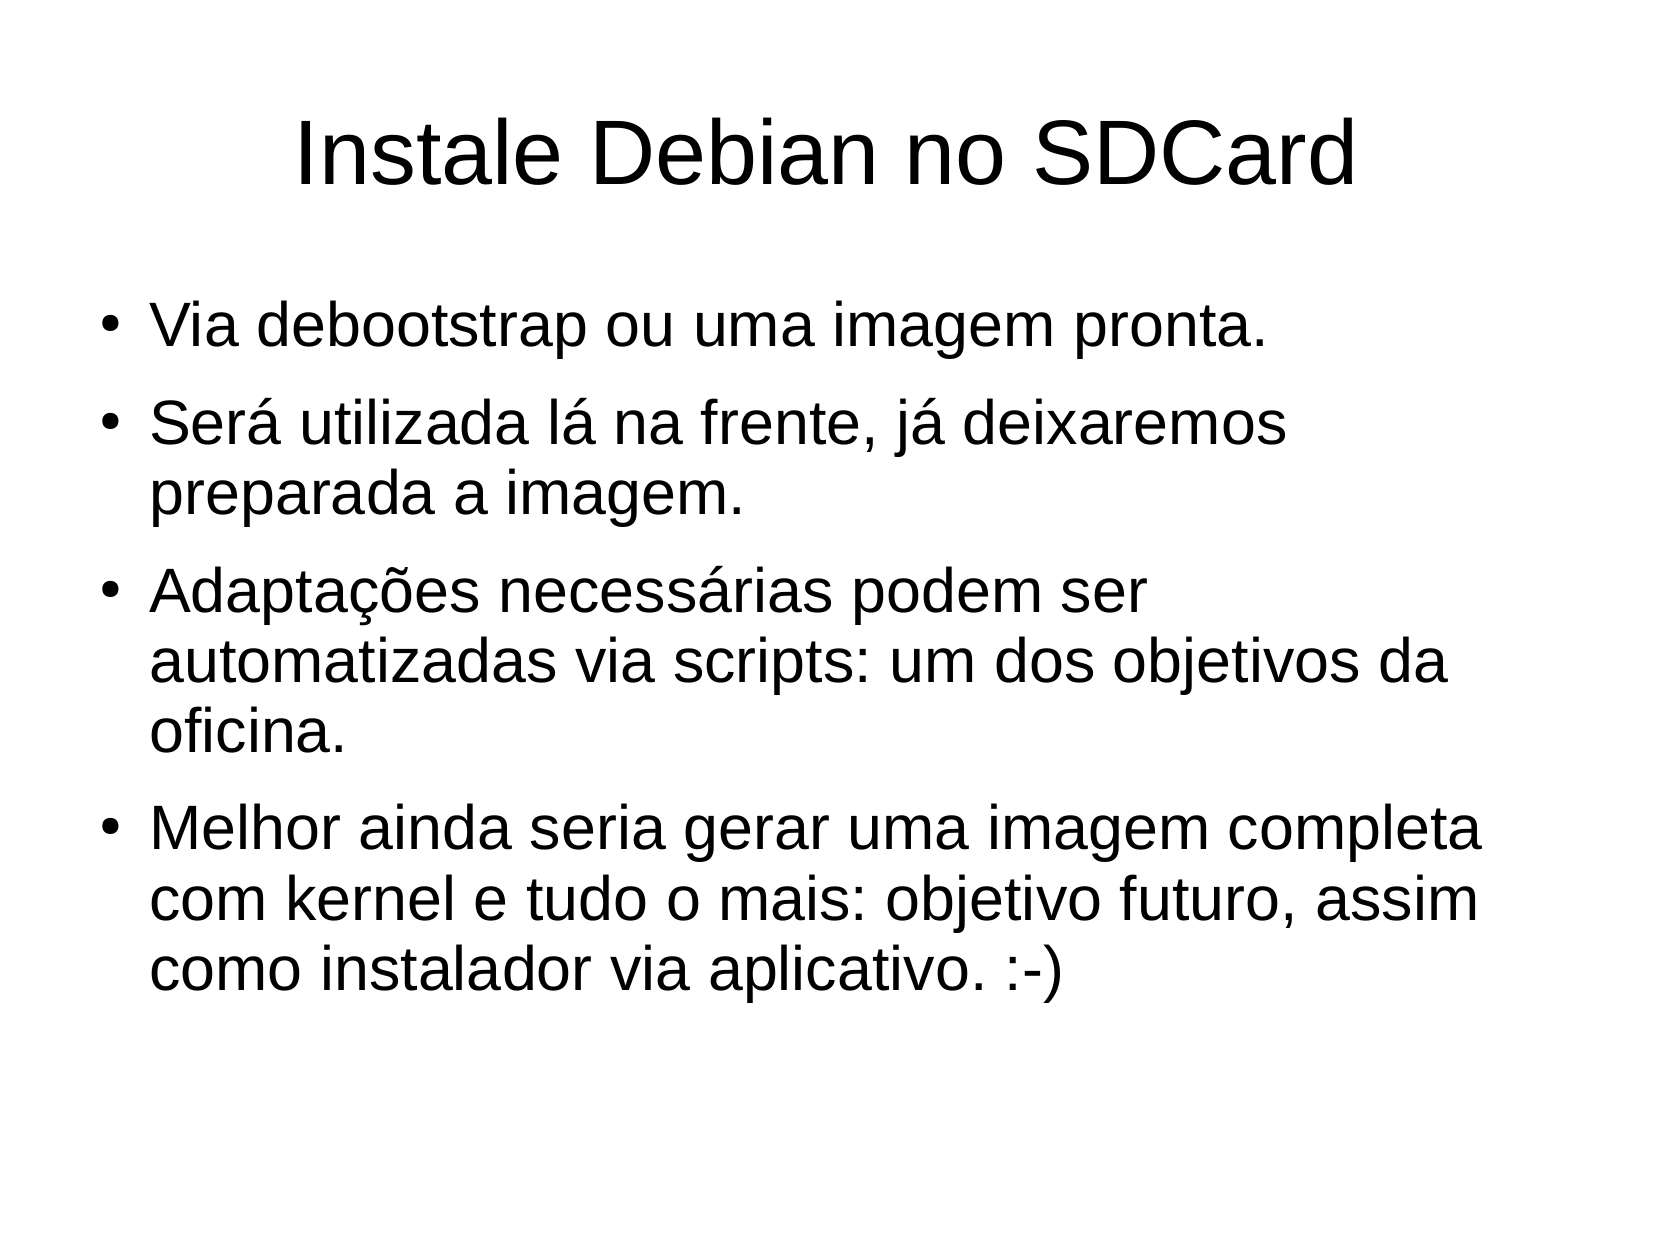

# Instale Debian no SDCard
Via debootstrap ou uma imagem pronta.
Será utilizada lá na frente, já deixaremos preparada a imagem.
Adaptações necessárias podem ser automatizadas via scripts: um dos objetivos da oficina.
Melhor ainda seria gerar uma imagem completa com kernel e tudo o mais: objetivo futuro, assim como instalador via aplicativo. :-)